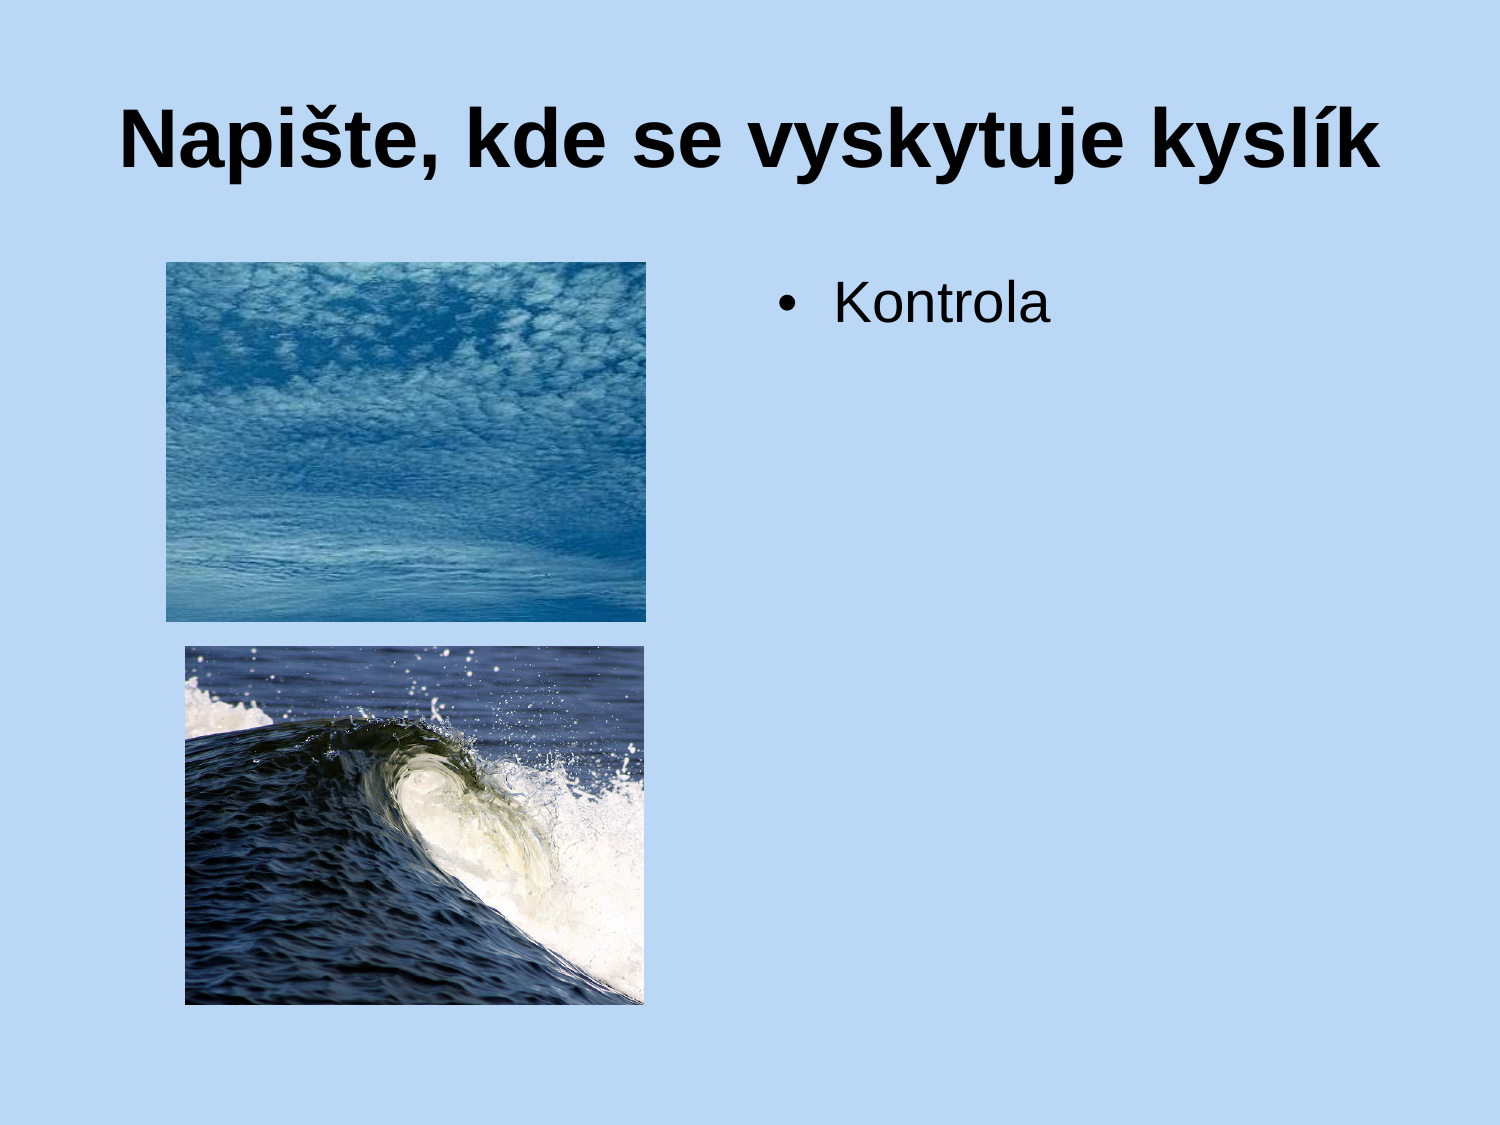

# Napište, kde se vyskytuje kyslík
Kontrola
vzduch – 21 %
voda
Většina anorganic-
 kých a organických
 sloučenin.
 Nejrozšířenější prvek
 v zemské kůře.